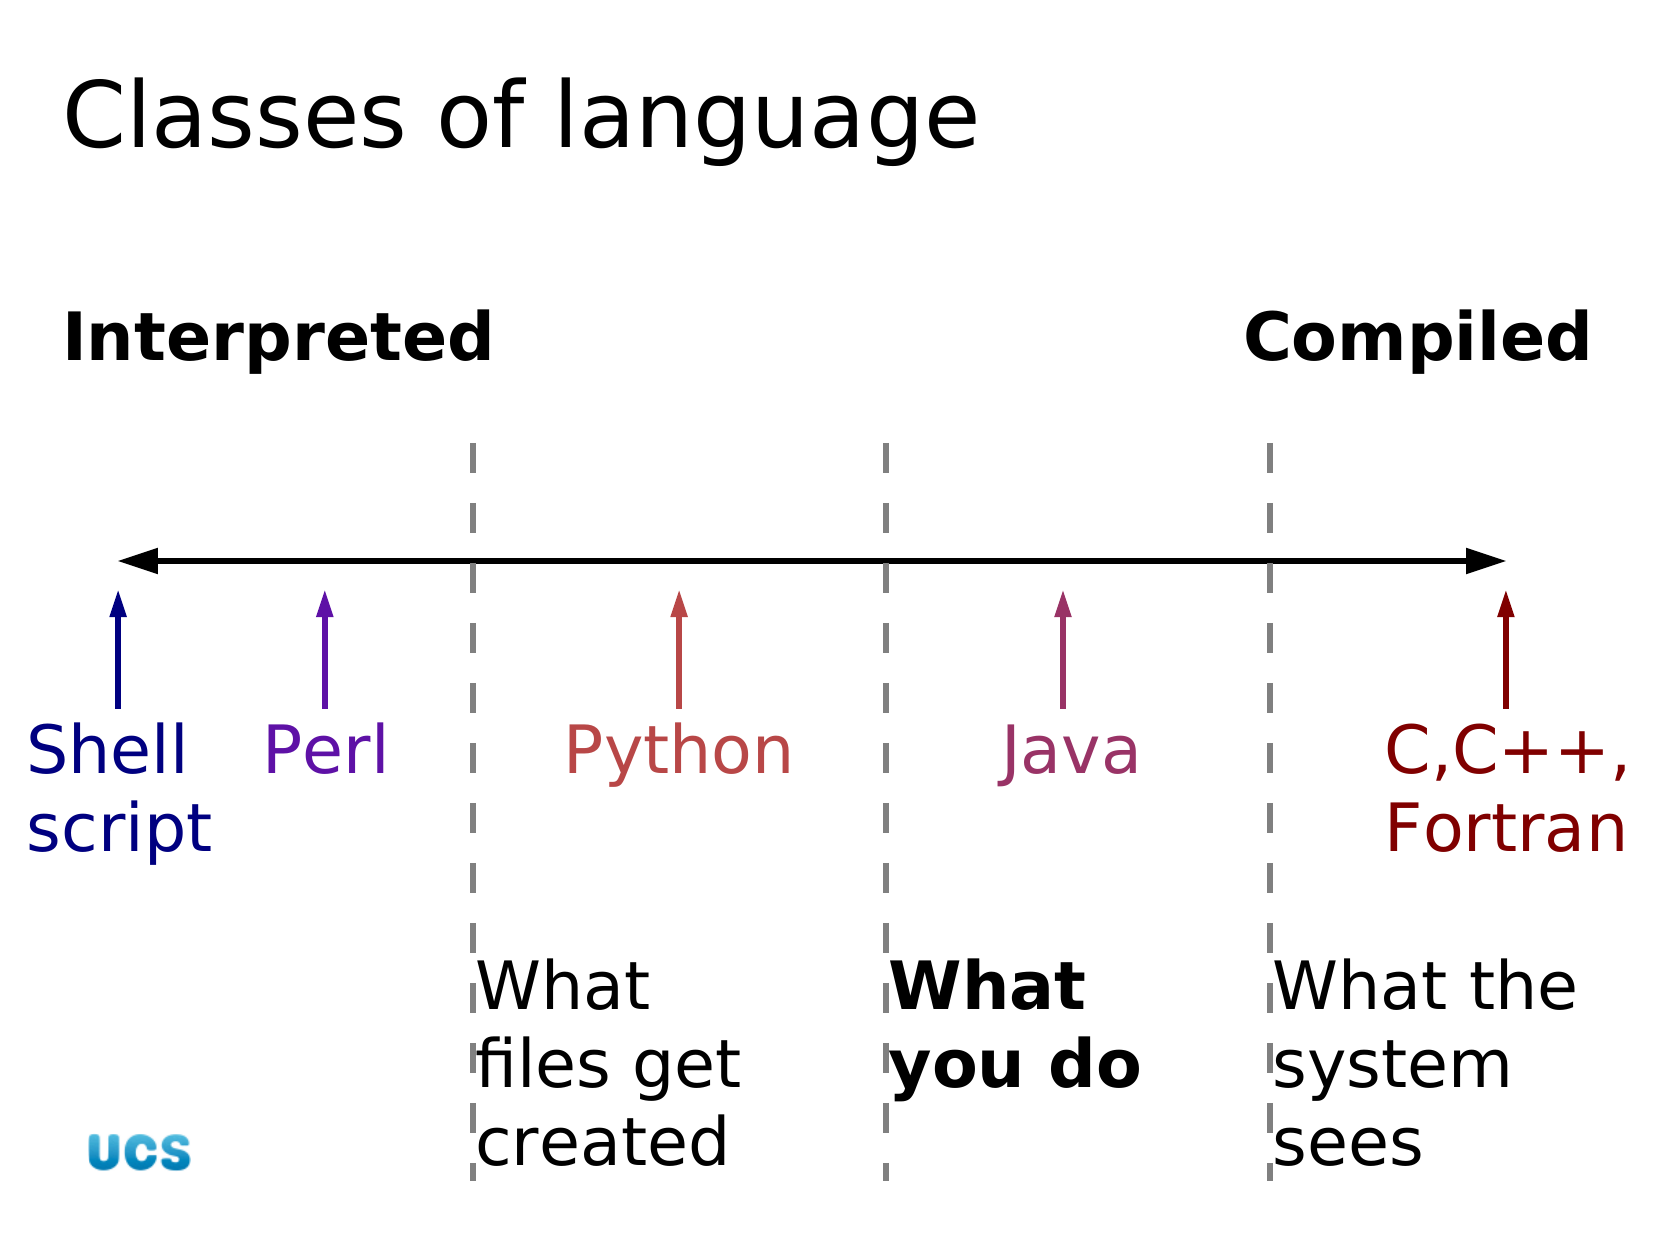

Classes of language
Interpreted
Compiled
Shell
script
Perl
Python
Java
C,C++,
Fortran
What
files get
created
What
you do
What the
system
sees